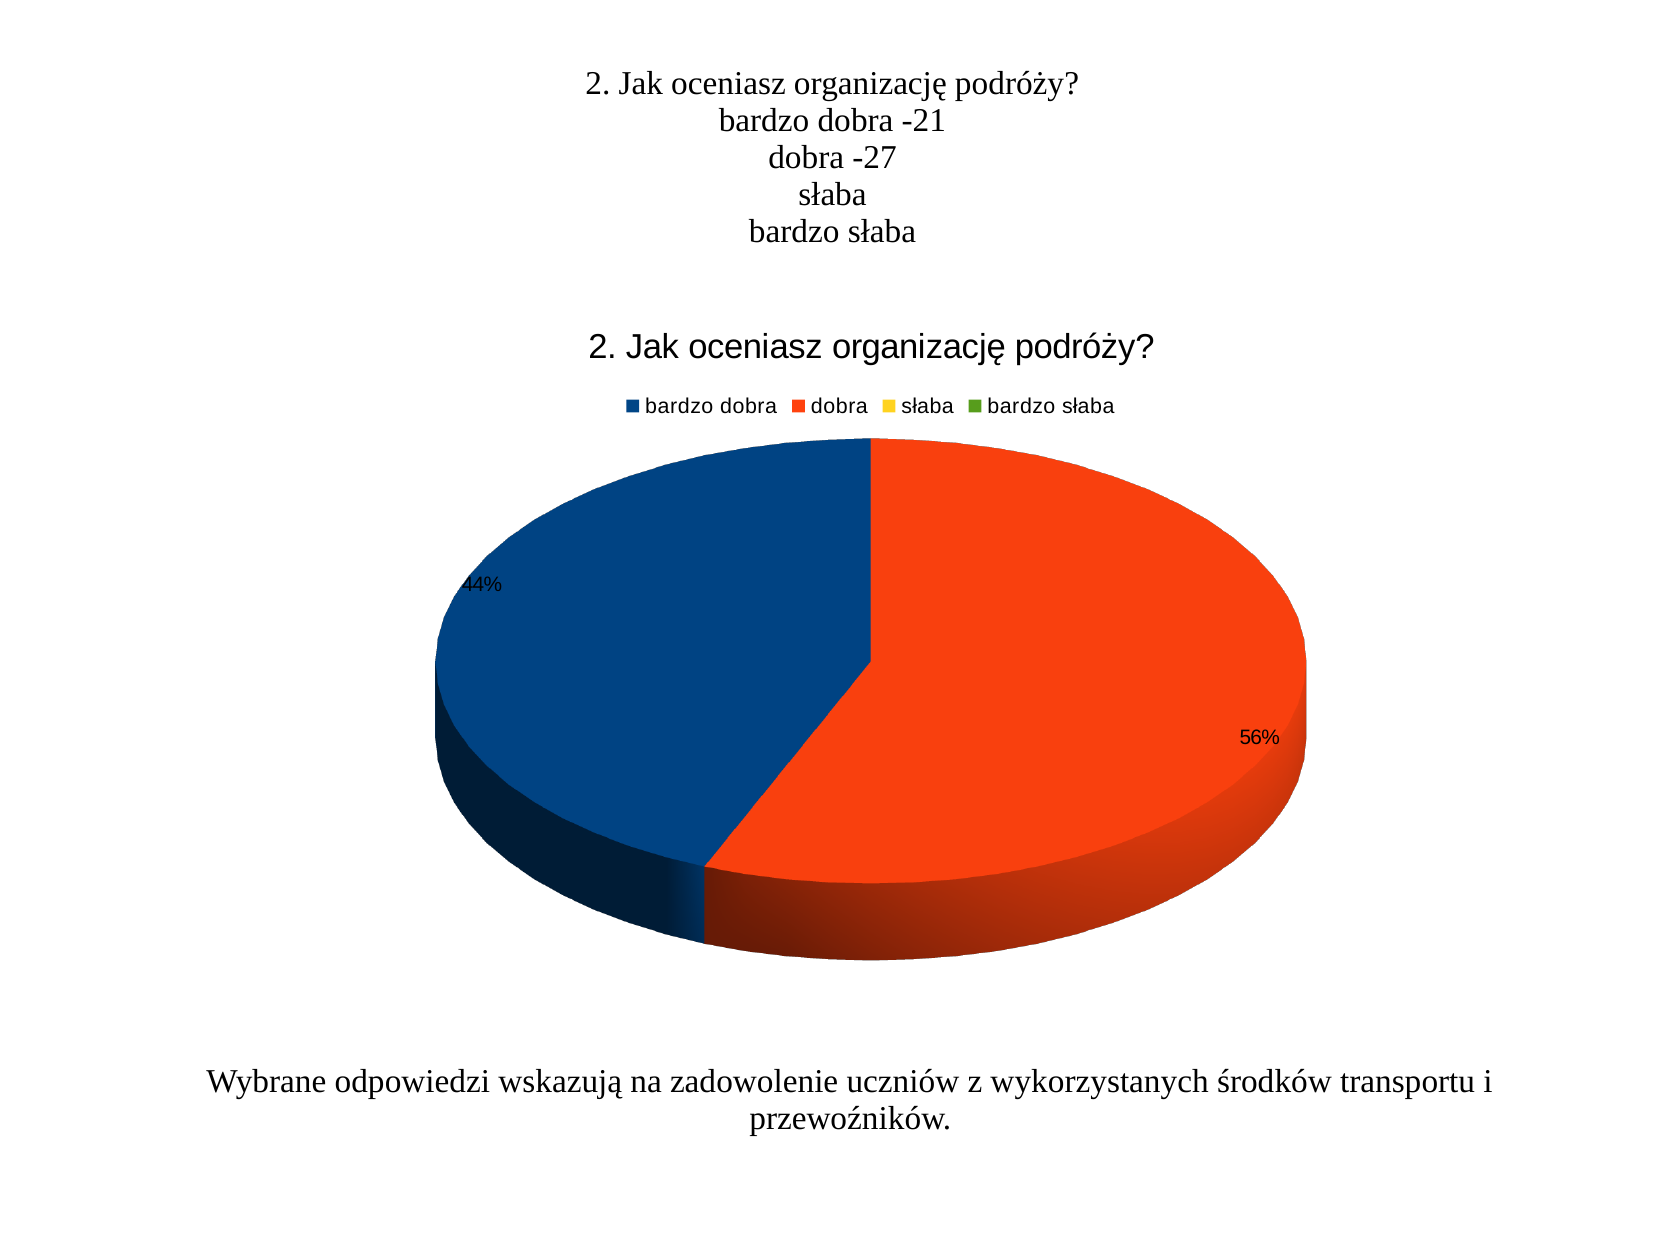

# 2. Jak oceniasz organizację podróży? bardzo dobra -21 dobra -27 słaba bardzo słaba
[unsupported chart]
Wybrane odpowiedzi wskazują na zadowolenie uczniów z wykorzystanych środków transportu i przewoźników.